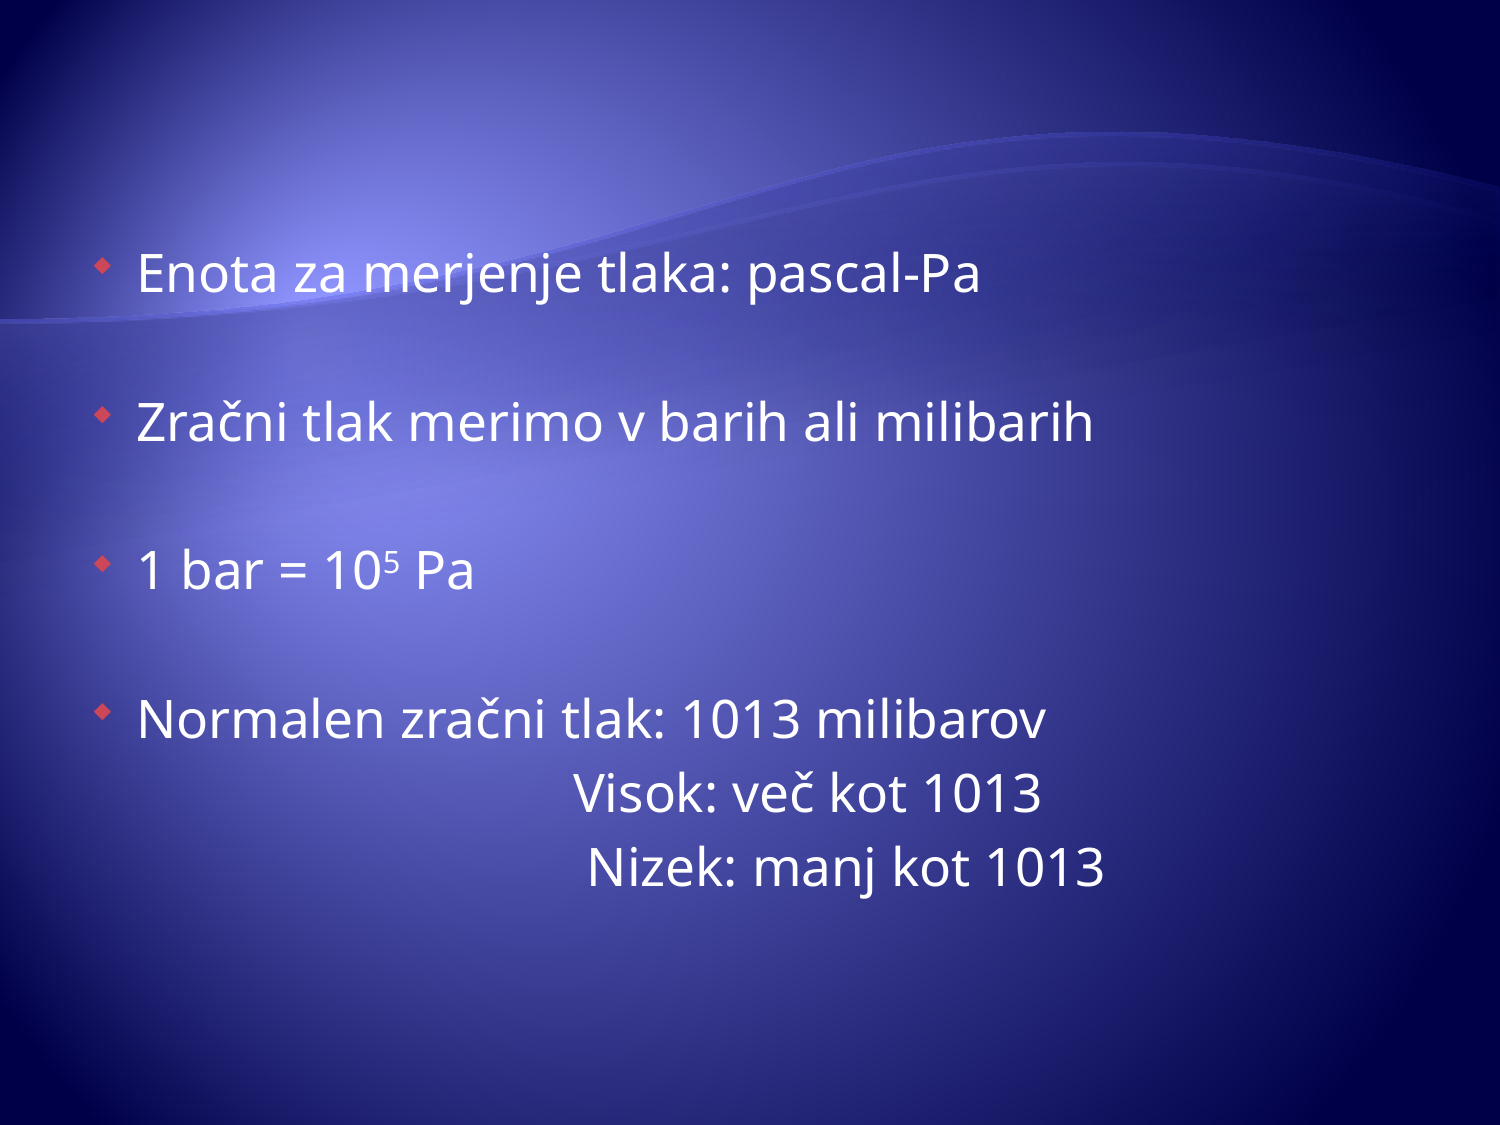

# Enota za merjenje tlaka: pascal-Pa
Zračni tlak merimo v barih ali milibarih
1 bar = 105 Pa
Normalen zračni tlak: 1013 milibarov
 Visok: več kot 1013
 Nizek: manj kot 1013